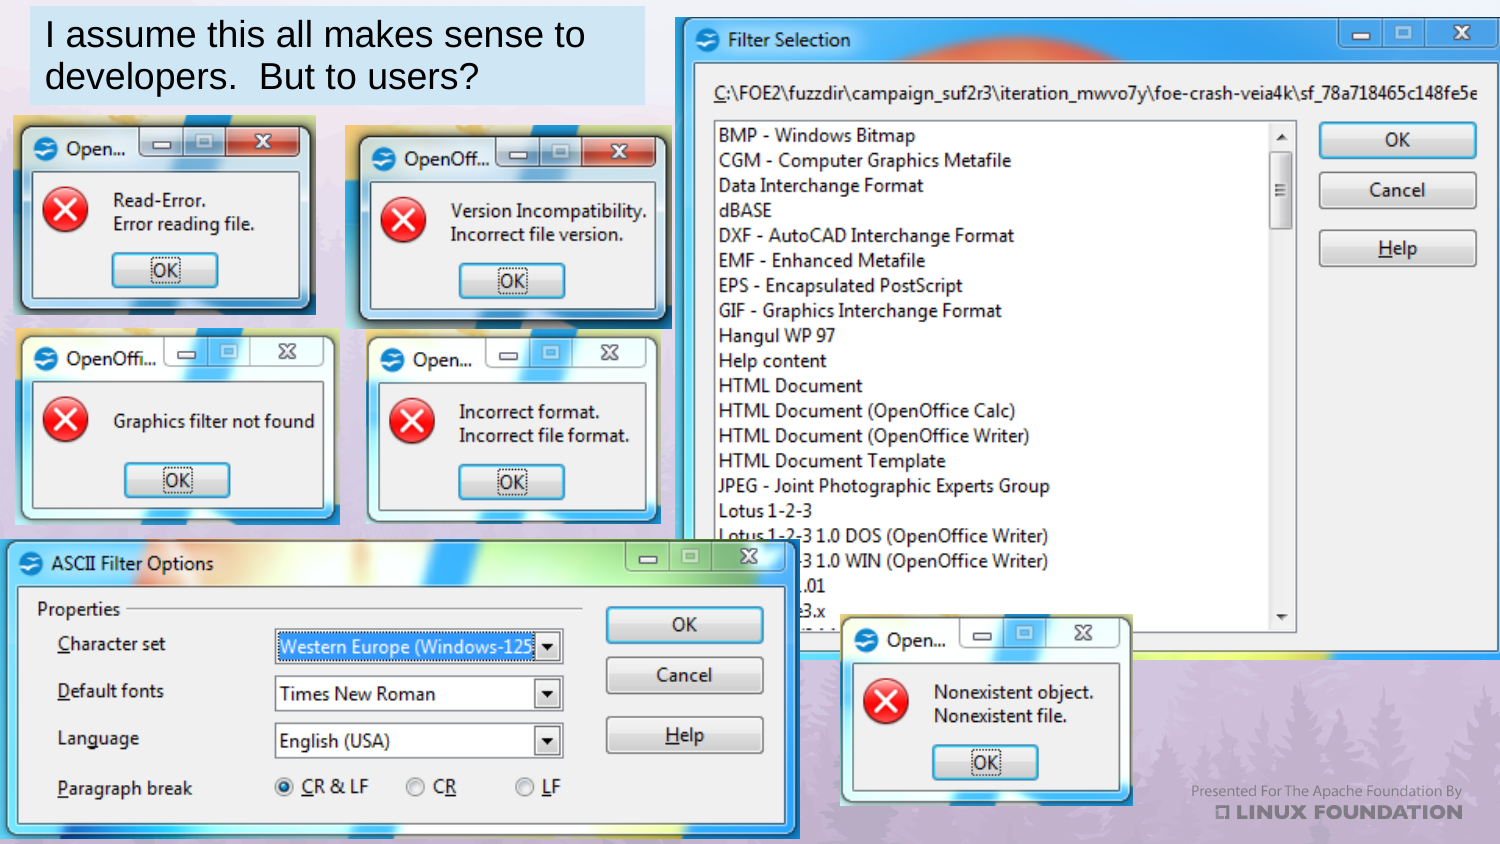

I assume this all makes sense to developers. But to users?